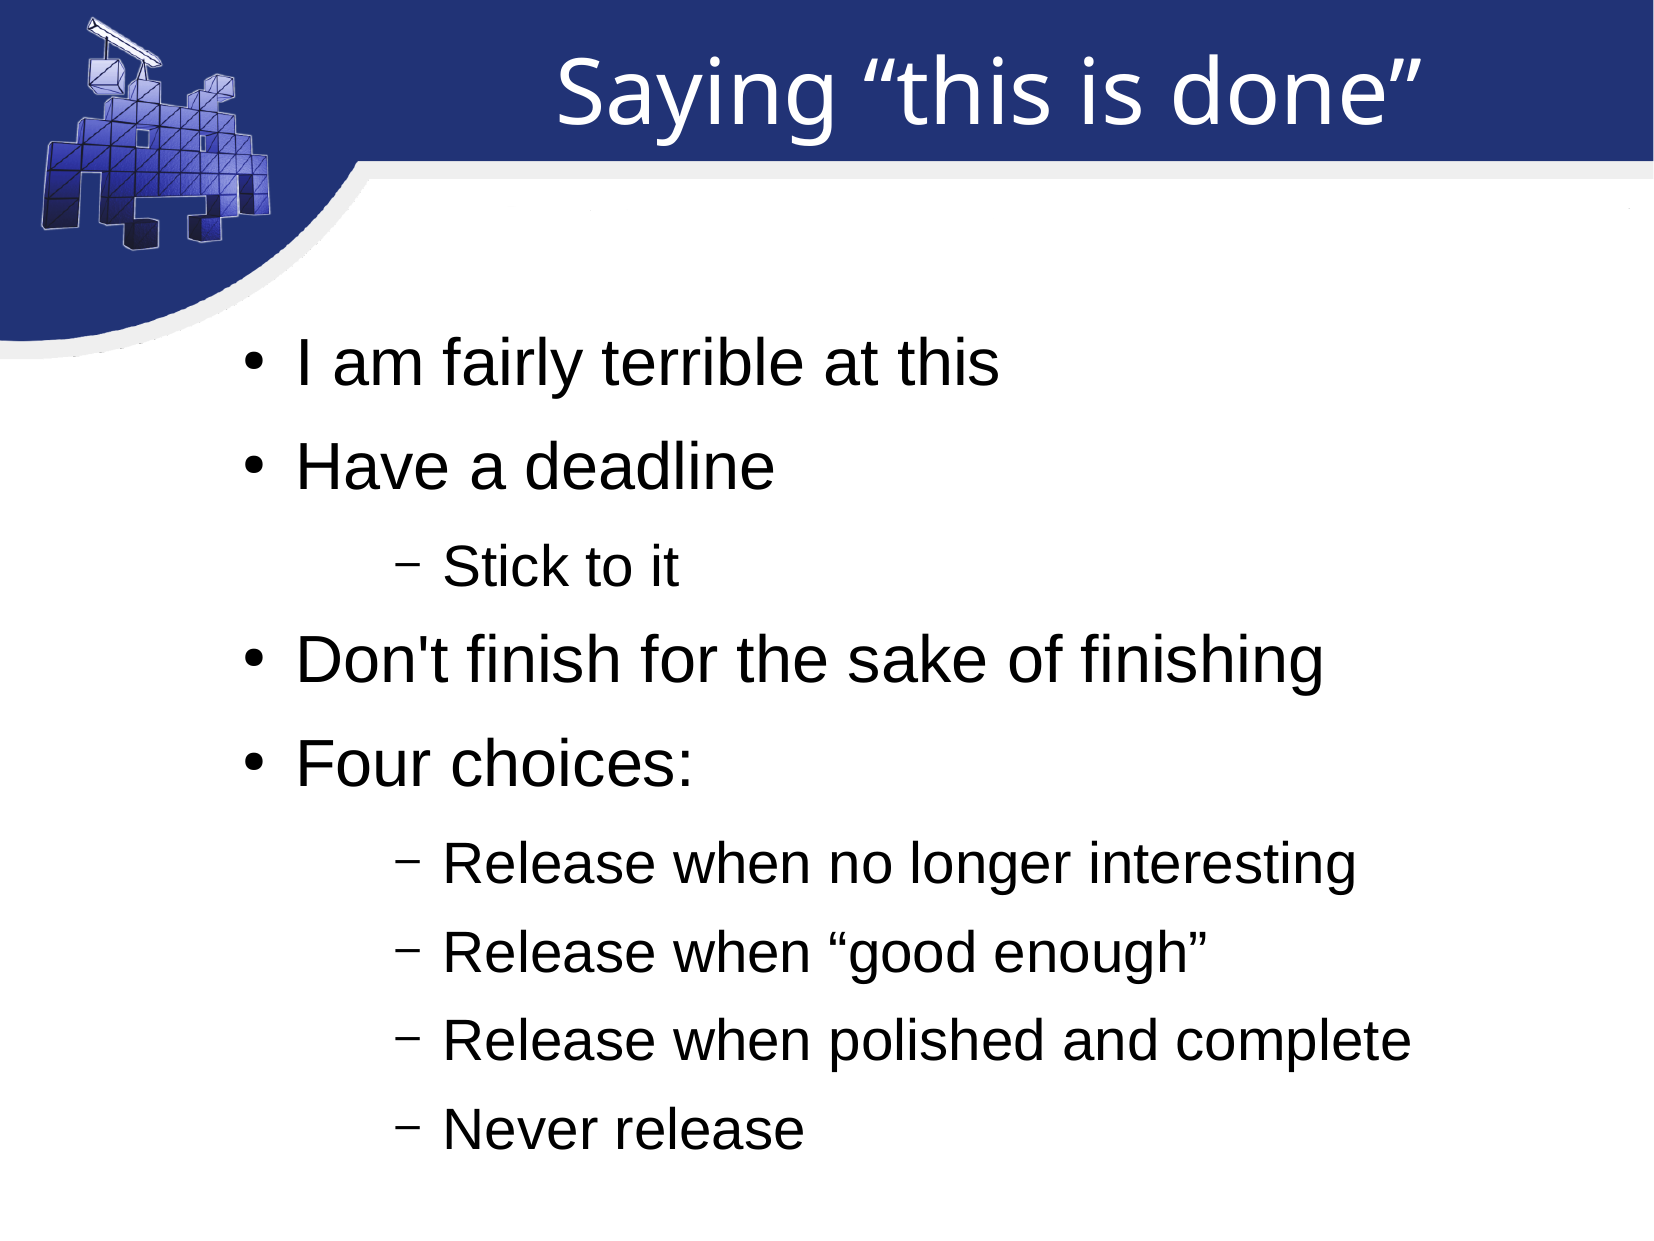

# Saying “this is done”
I am fairly terrible at this
Have a deadline
Stick to it
Don't finish for the sake of finishing
Four choices:
Release when no longer interesting
Release when “good enough”
Release when polished and complete
Never release